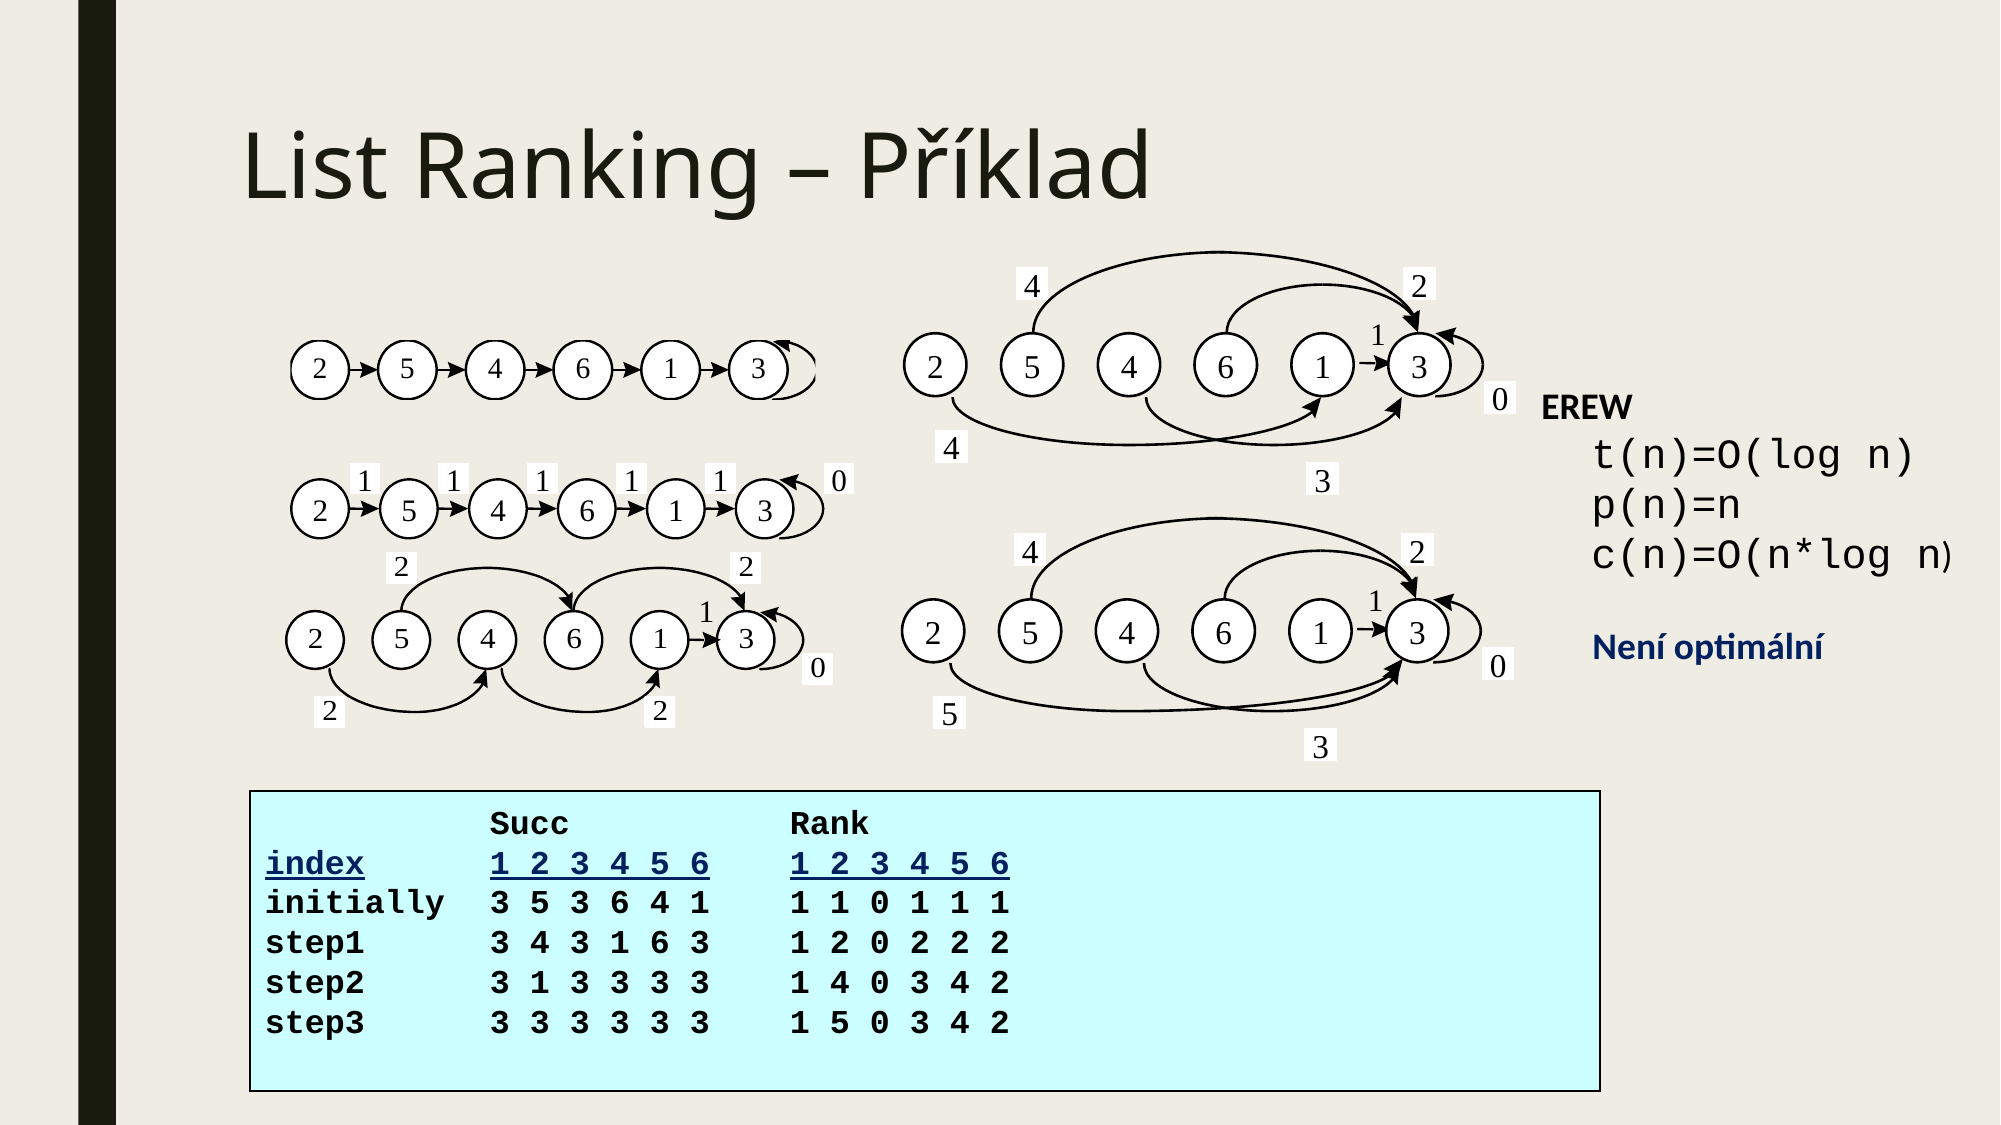

# List Ranking – Příklad
4
2
2
5
4
6
1
3
0
4
3
1
EREW
 t(n)=O(log n)
 p(n)=n
 c(n)=O(n*log n)
 Není optimální
1
1
1
1
1
0
2
5
4
6
1
3
4
2
2
5
4
6
1
3
0
5
3
1
1
			Succ			Rank
index		1 2 3 4 5 6		1 2 3 4 5 6
initially	3 5 3 6 4 1		1 1 0 1 1 1
step1		3 4 3 1 6 3		1 2 0 2 2 2
step2		3 1 3 3 3 3		1 4 0 3 4 2
step3		3 3 3 3 3 3		1 5 0 3 4 2